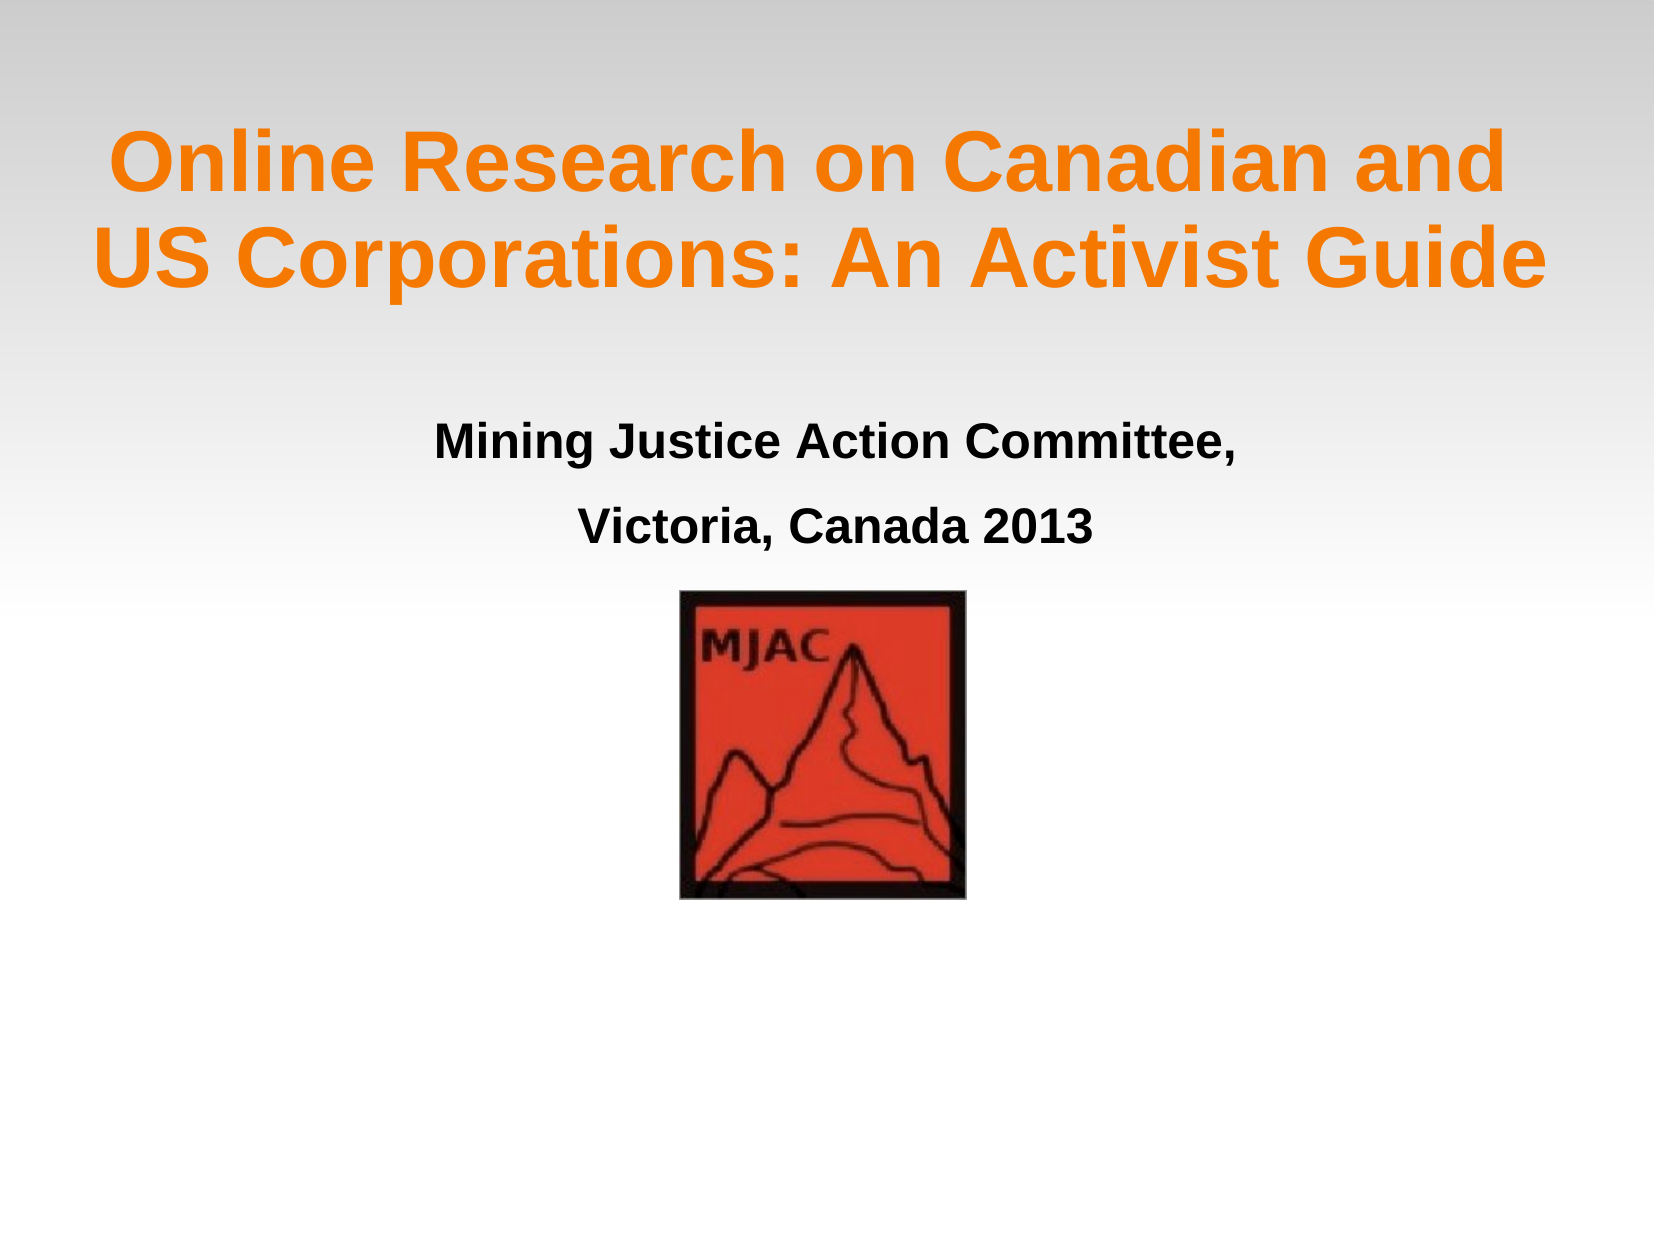

# Online Research on Canadian and US Corporations: An Activist Guide
Mining Justice Action Committee,
Victoria, Canada 2013